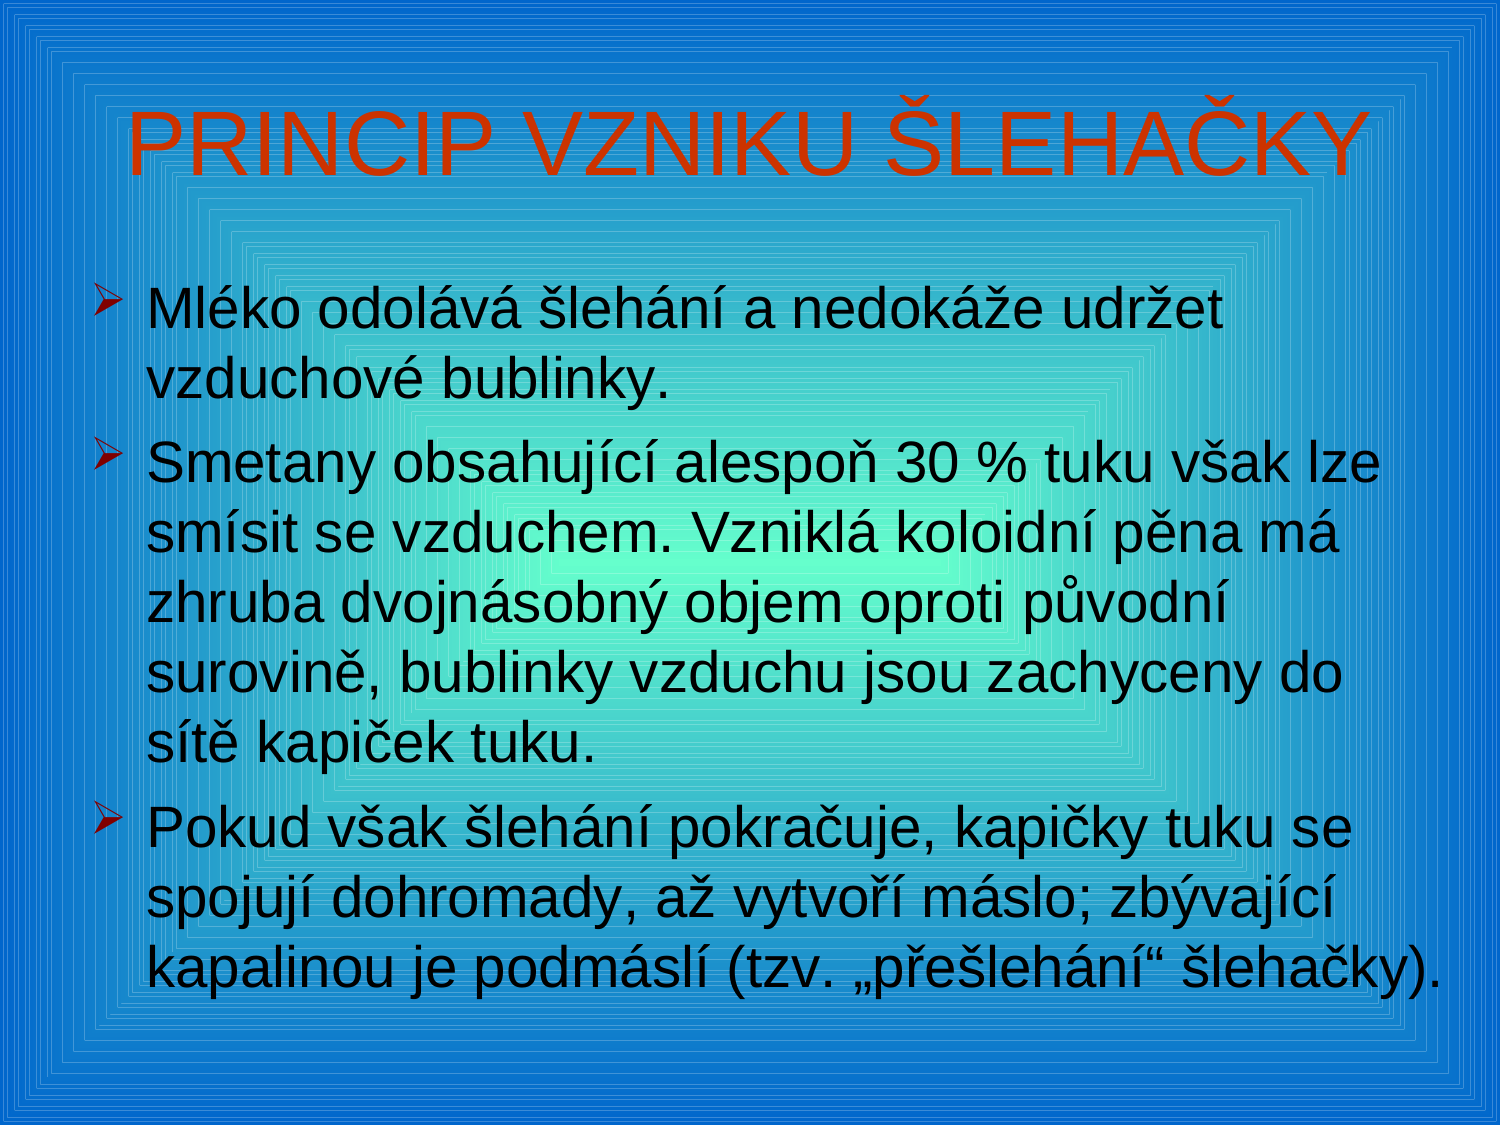

# PRINCIP VZNIKU ŠLEHAČKY
Mléko odolává šlehání a nedokáže udržet vzduchové bublinky.
Smetany obsahující alespoň 30 % tuku však lze smísit se vzduchem. Vzniklá koloidní pěna má zhruba dvojnásobný objem oproti původní surovině, bublinky vzduchu jsou zachyceny do sítě kapiček tuku.
Pokud však šlehání pokračuje, kapičky tuku se spojují dohromady, až vytvoří máslo; zbývající kapalinou je podmáslí (tzv. „přešlehání“ šlehačky).